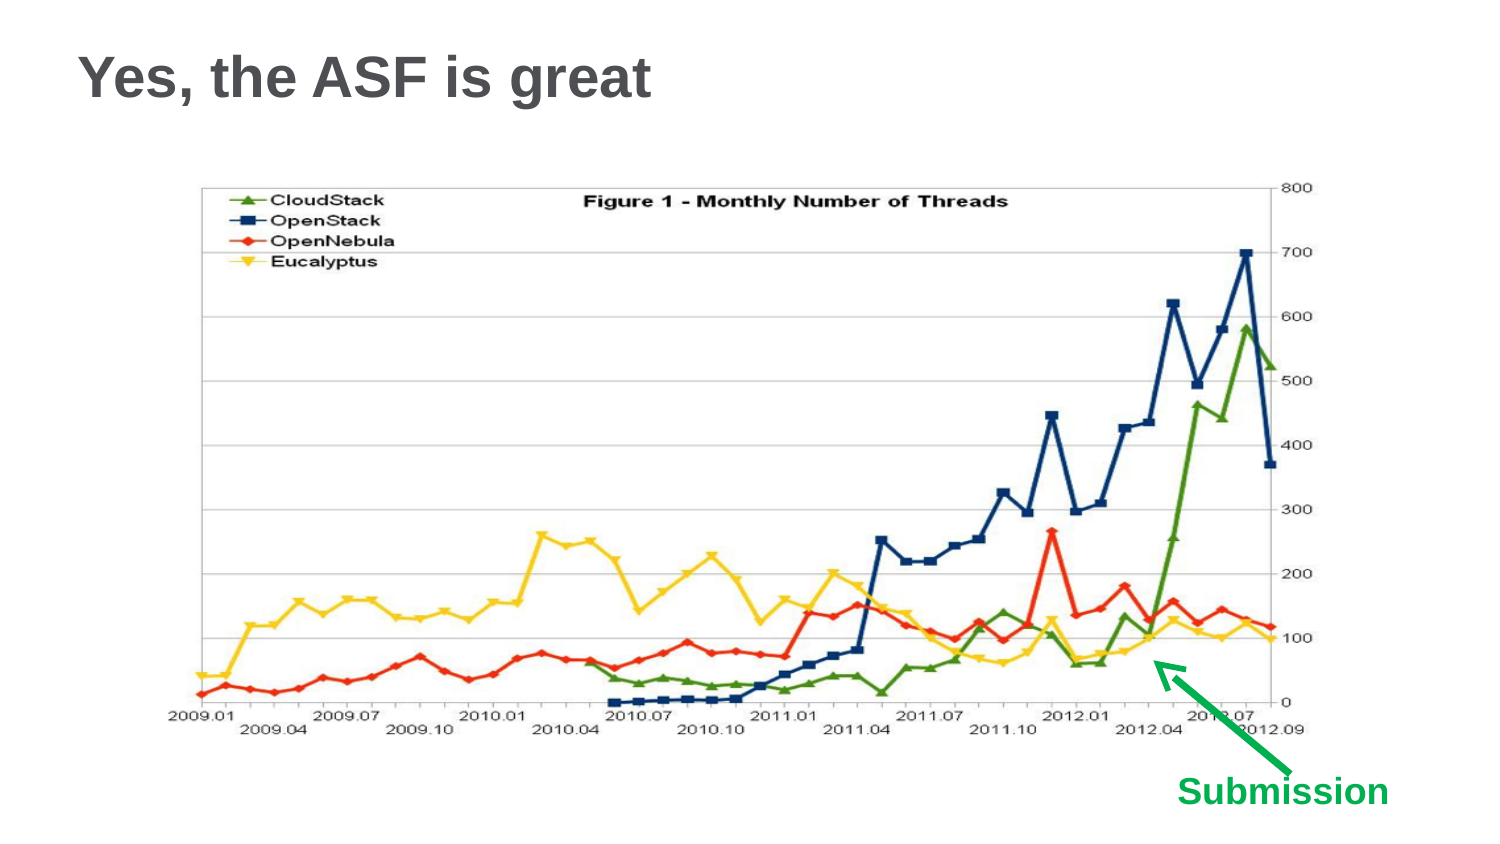

# Yes, the ASF is great
Submission